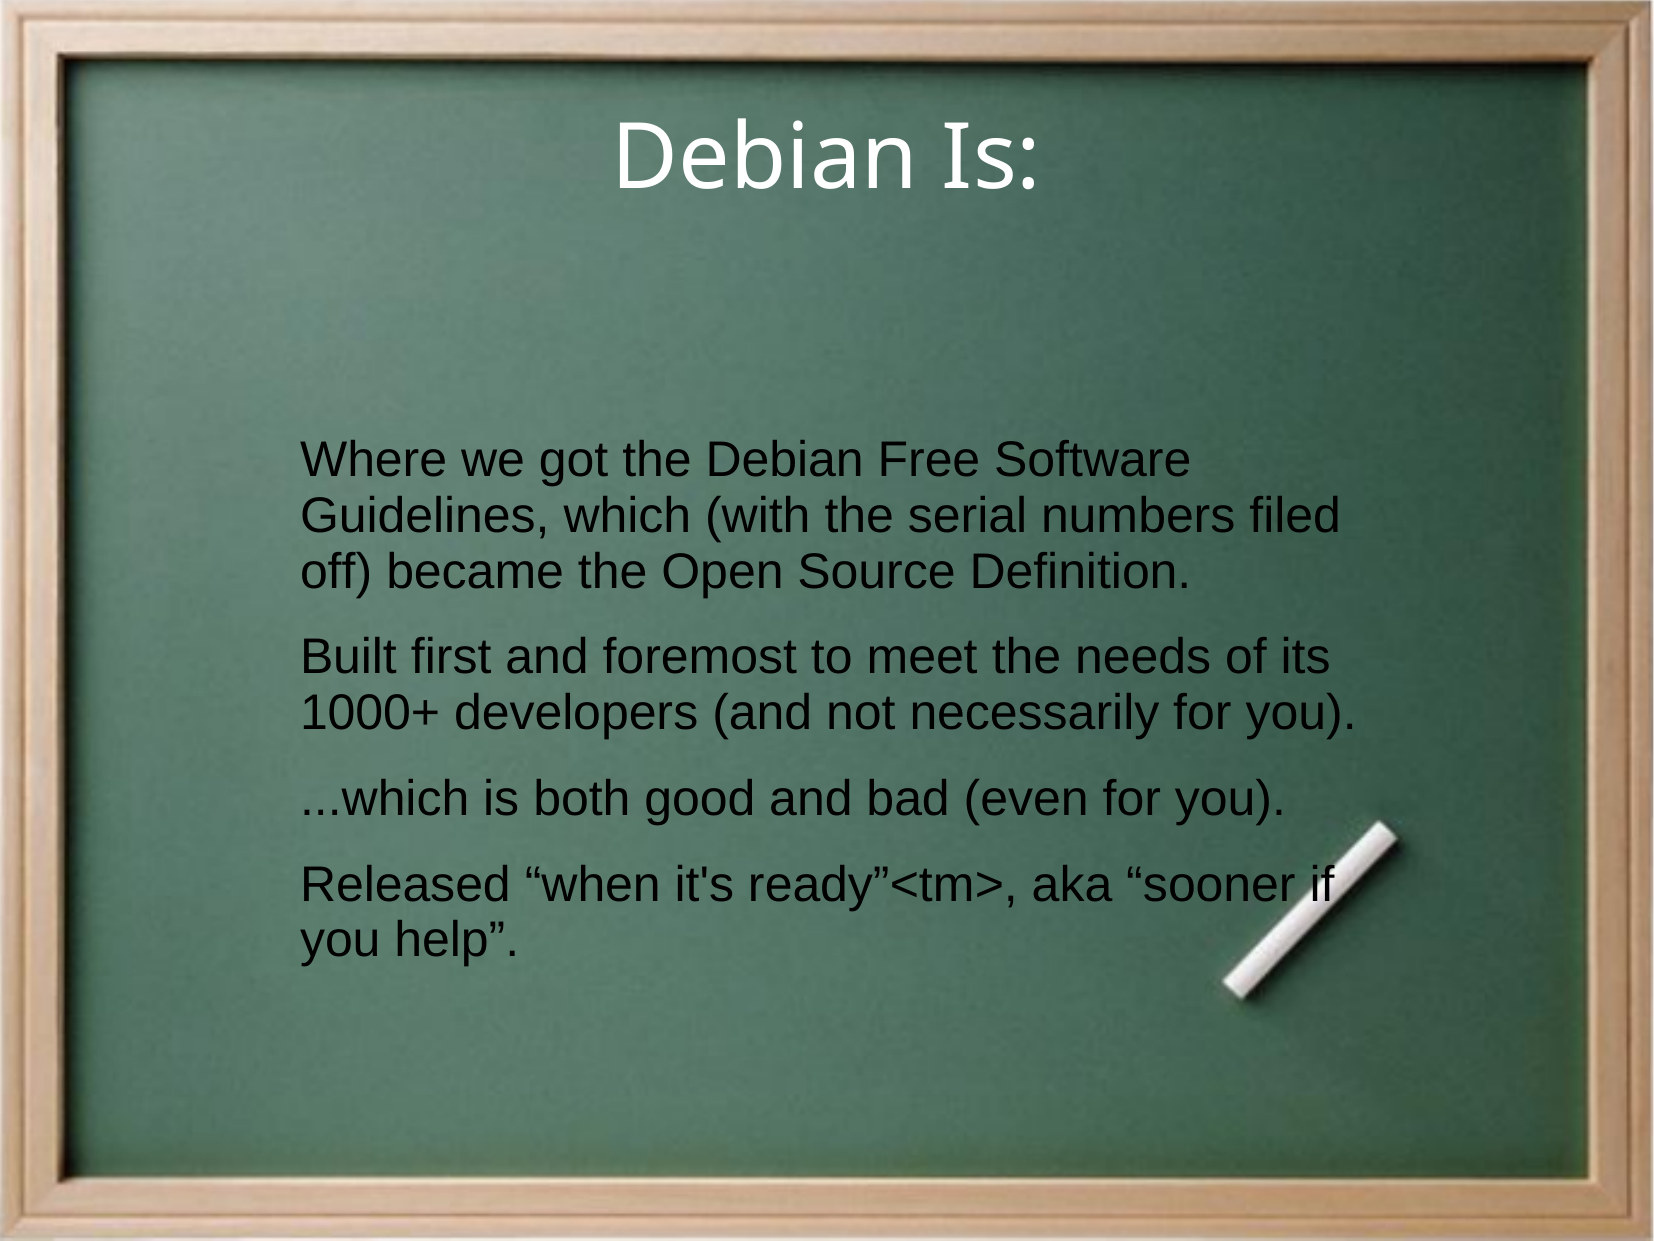

# Debian Is:
Where we got the Debian Free Software Guidelines, which (with the serial numbers filed off) became the Open Source Definition.
Built first and foremost to meet the needs of its 1000+ developers (and not necessarily for you).
...which is both good and bad (even for you).
Released “when it's ready”<tm>, aka “sooner if you help”.